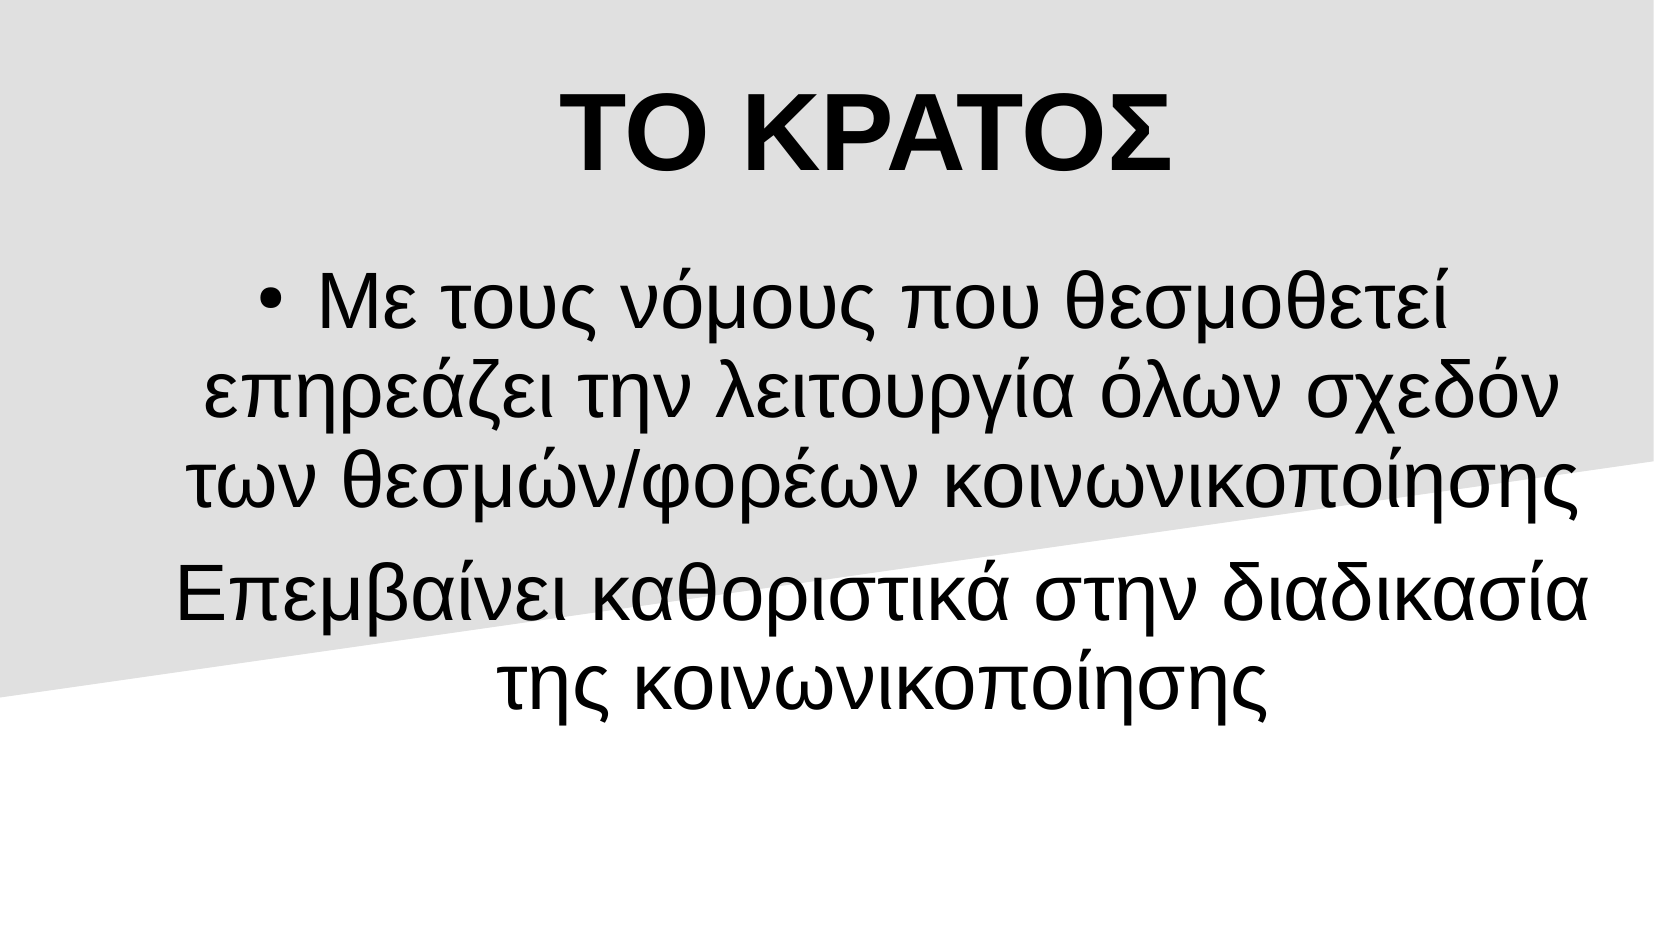

# ΤΟ ΚΡΑΤΟΣ
Με τους νόμους που θεσμοθετεί επηρεάζει την λειτουργία όλων σχεδόν των θεσμών/φορέων κοινωνικοποίησης
Επεμβαίνει καθοριστικά στην διαδικασία της κοινωνικοποίησης